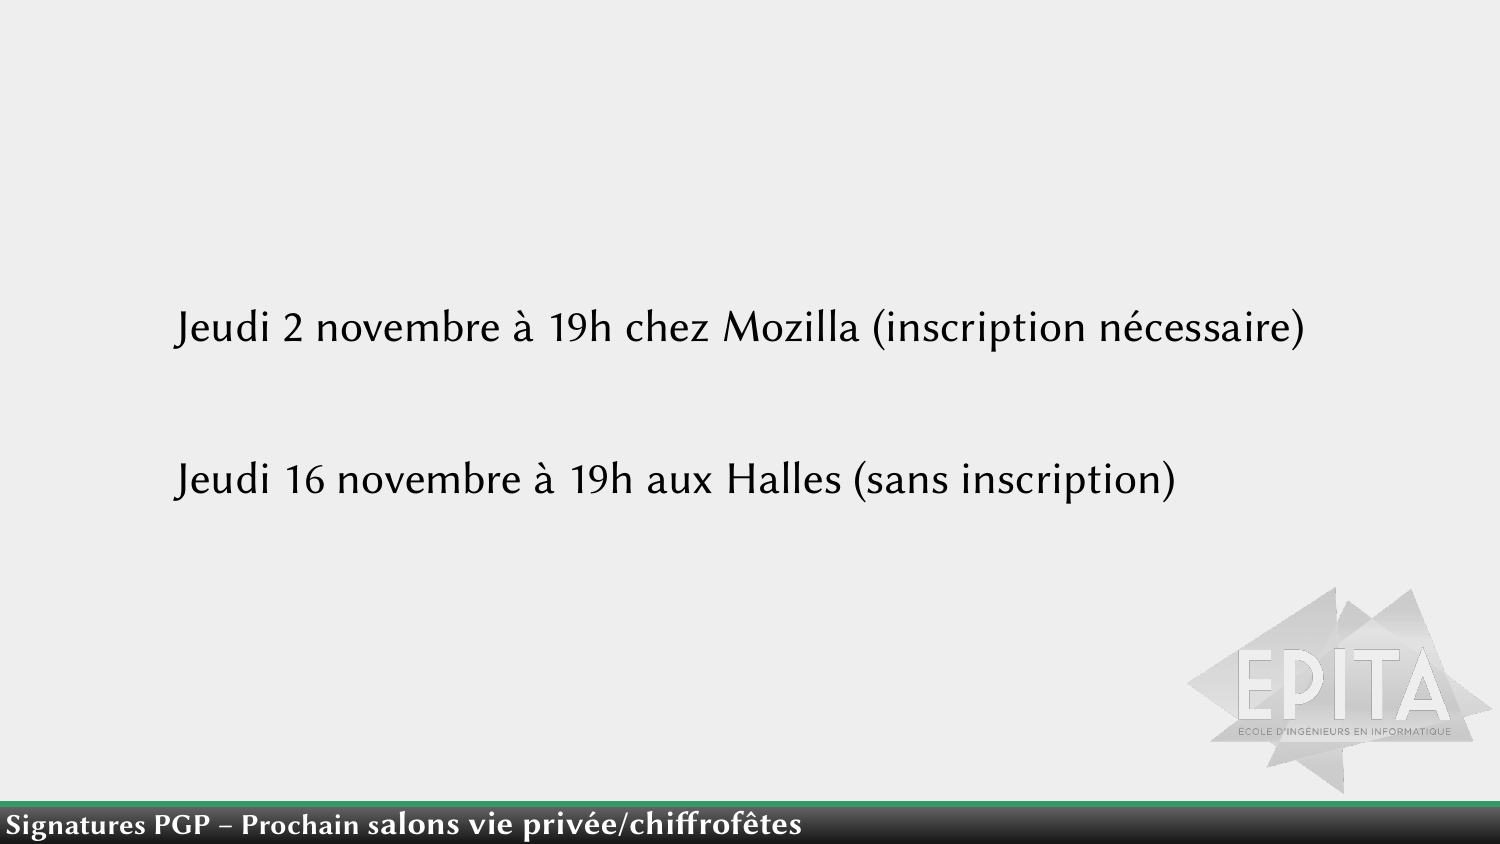

Jeudi 2 novembre à 19h chez Mozilla (inscription nécessaire)
Jeudi 16 novembre à 19h aux Halles (sans inscription)
# Signatures PGP – Prochain salons vie privée/chiffrofêtes